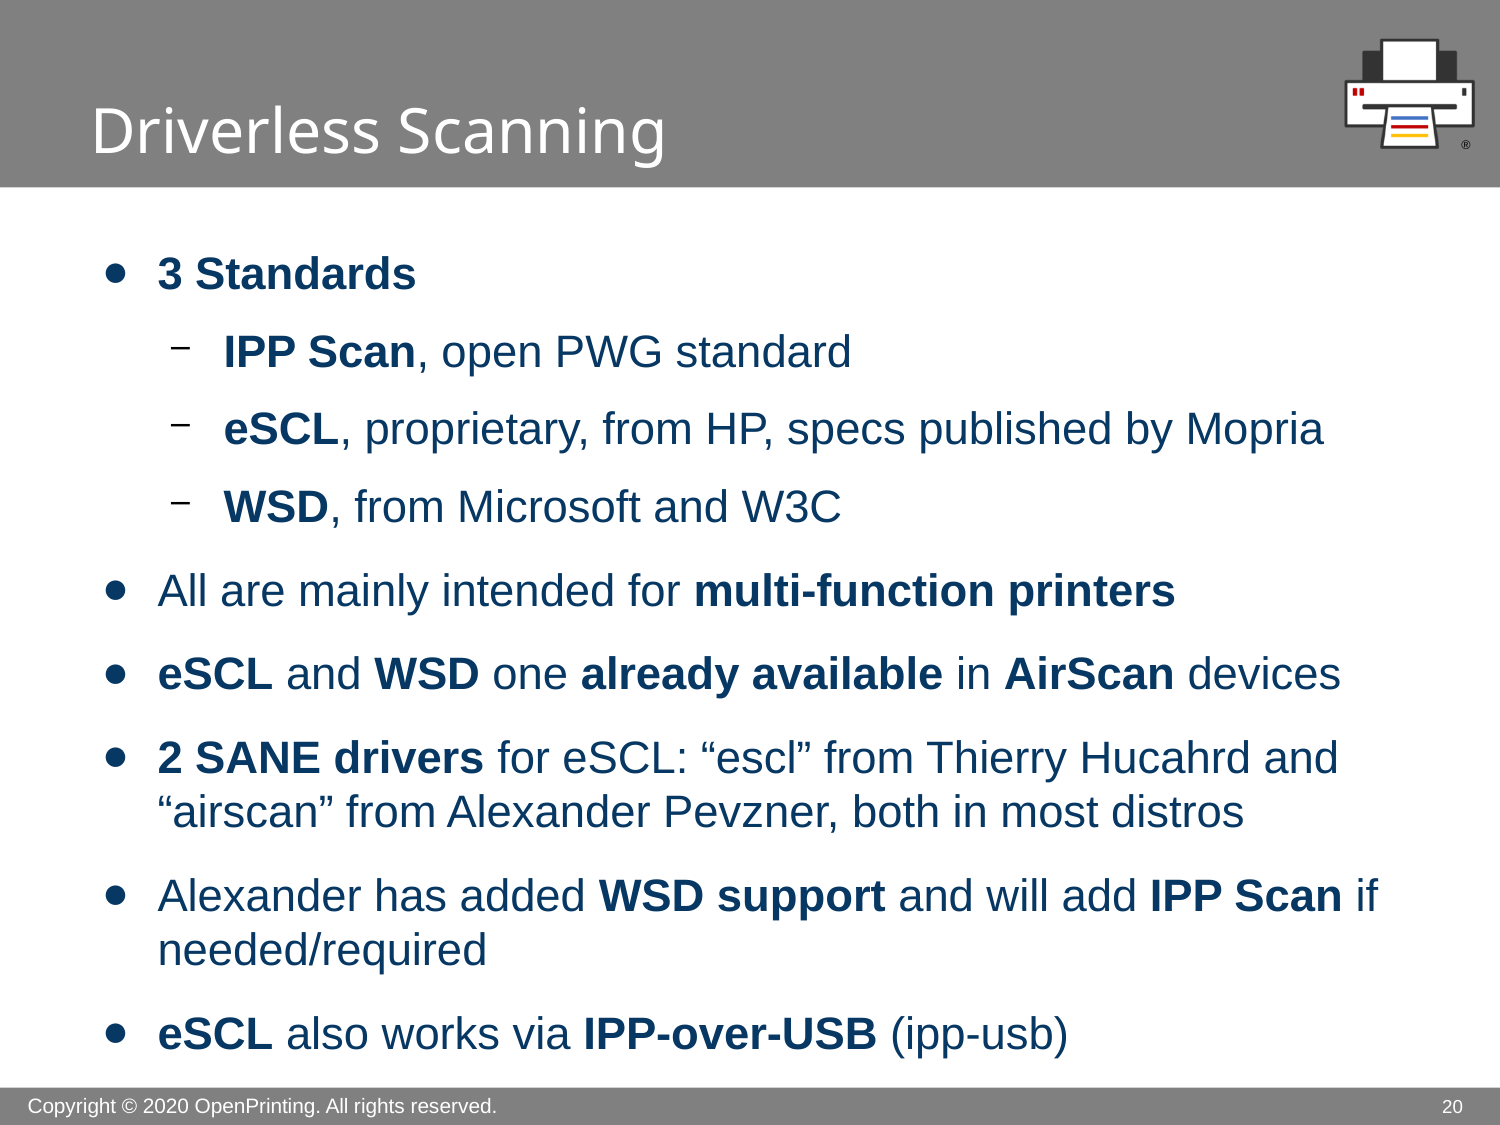

Driverless Scanning
# 3 Standards
IPP Scan, open PWG standard
eSCL, proprietary, from HP, specs published by Mopria
WSD, from Microsoft and W3C
All are mainly intended for multi-function printers
eSCL and WSD one already available in AirScan devices
2 SANE drivers for eSCL: “escl” from Thierry Hucahrd and “airscan” from Alexander Pevzner, both in most distros
Alexander has added WSD support and will add IPP Scan if needed/required
eSCL also works via IPP-over-USB (ipp-usb)